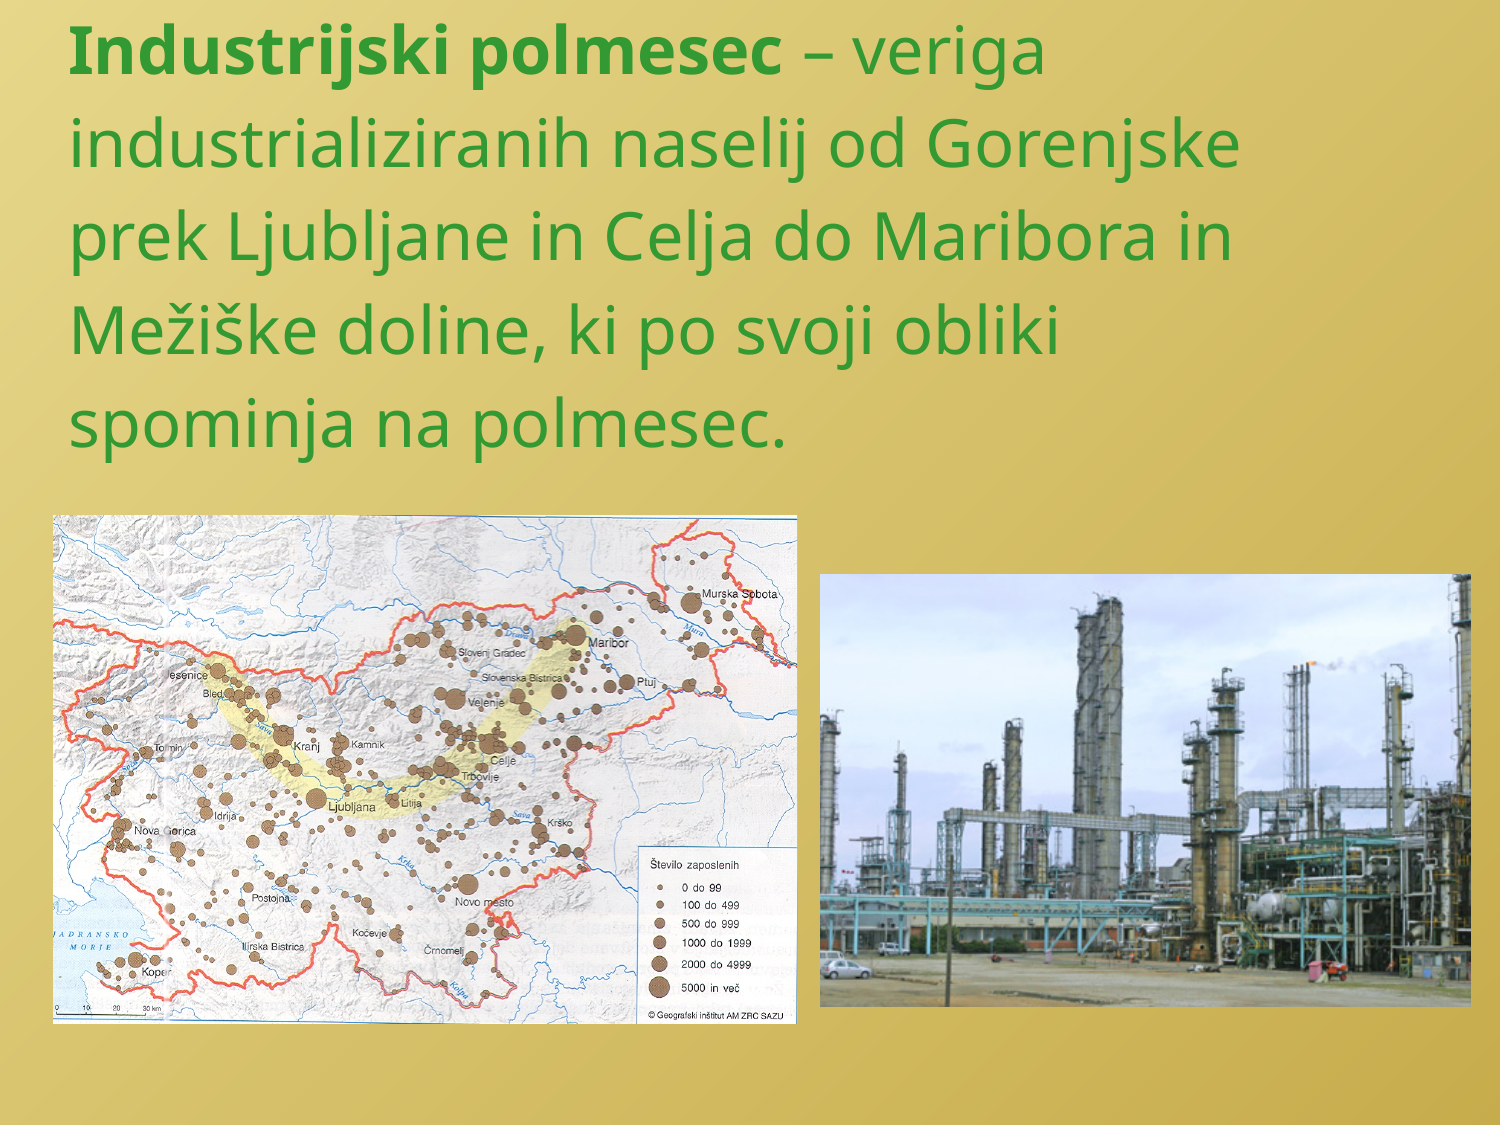

# Industrijski polmesec – veriga
industrializiranih naselij od Gorenjske
prek Ljubljane in Celja do Maribora in
Mežiške doline, ki po svoji obliki
spominja na polmesec.